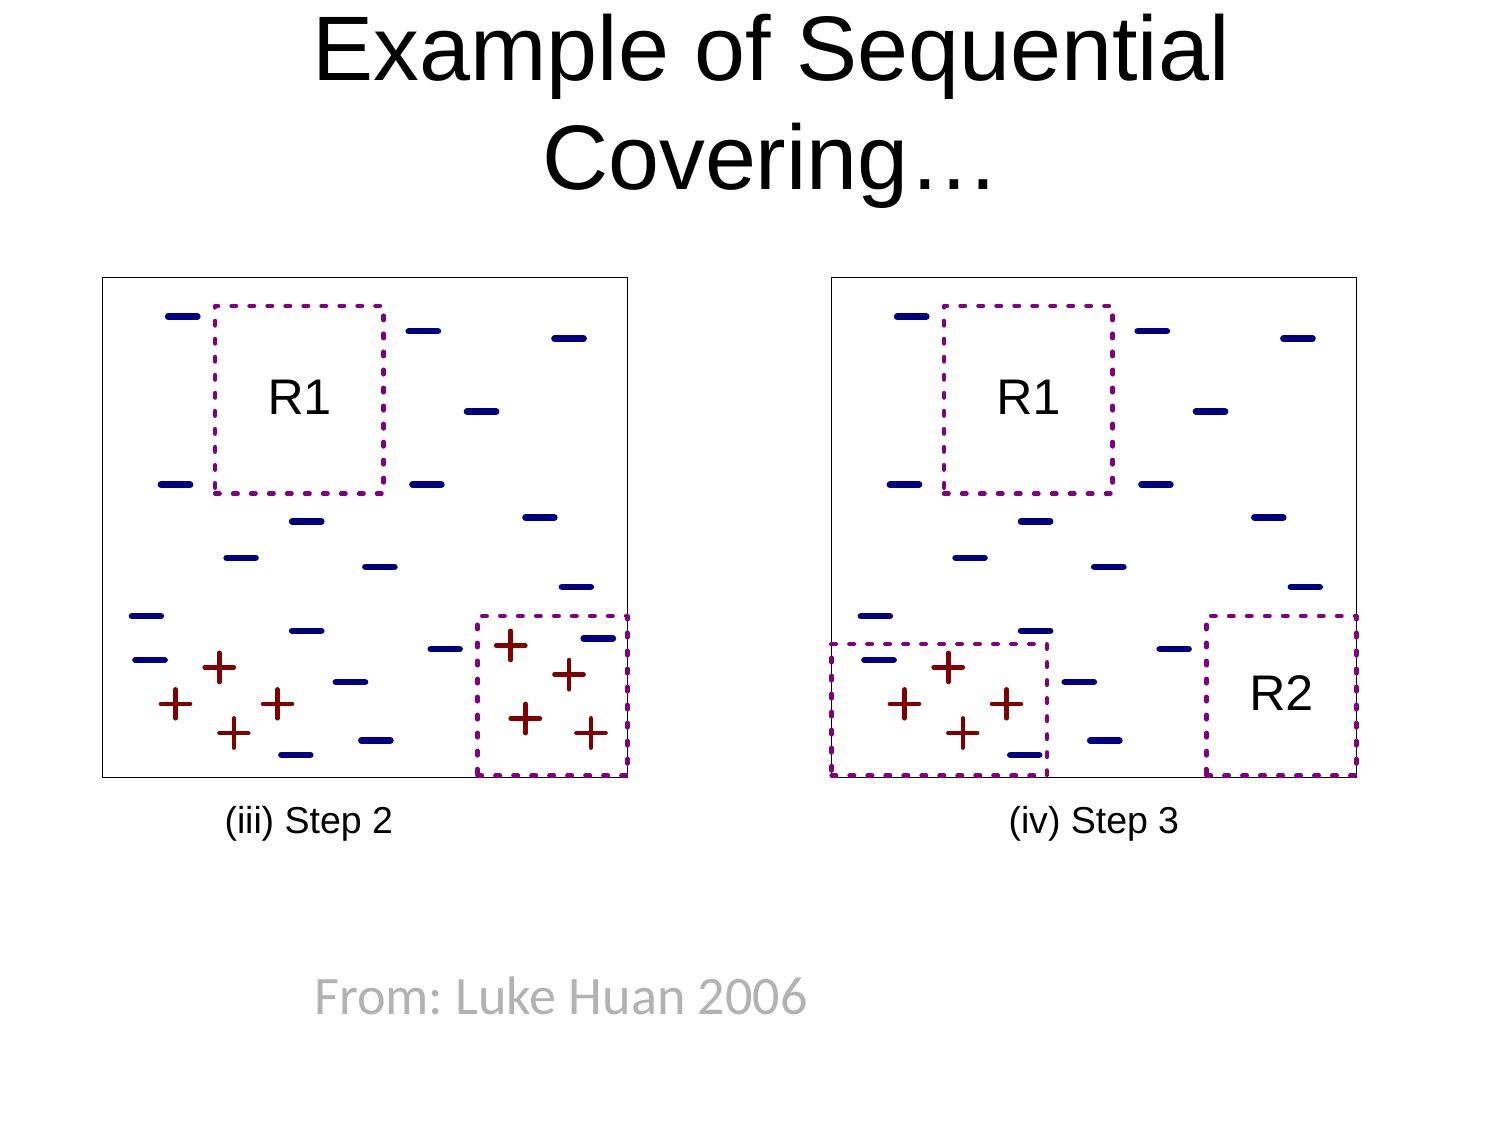

# Example of Sequential Covering…
From: Luke Huan 2006